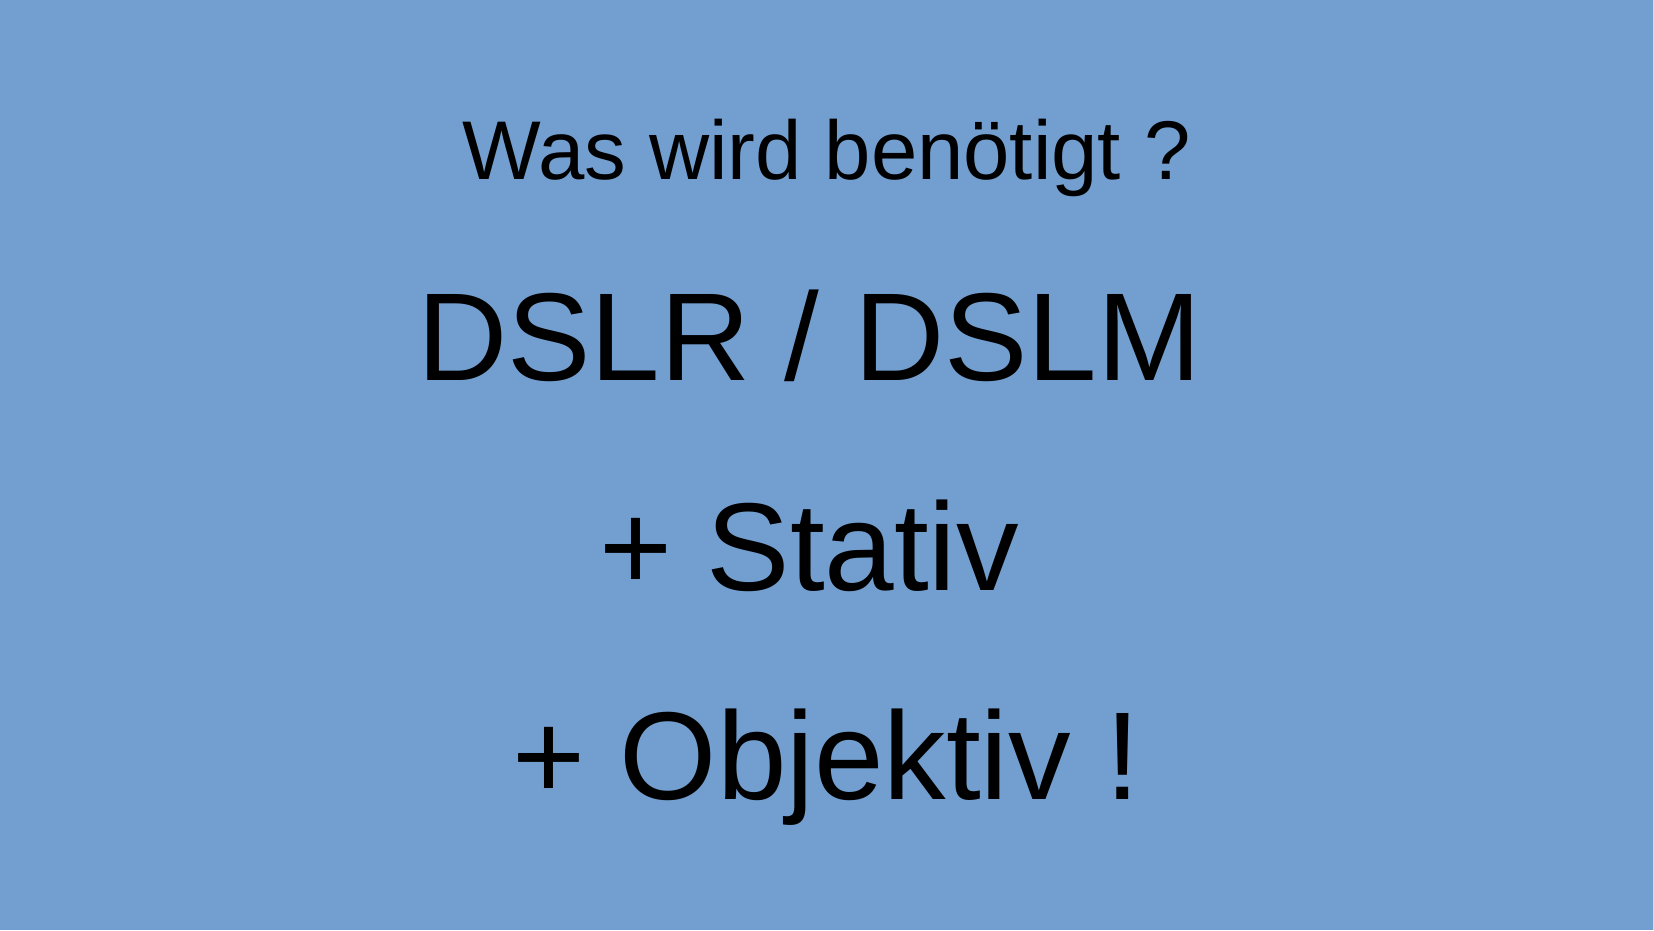

Was wird benötigt ?
DSLR / DSLM
+ Stativ
+ Objektiv !